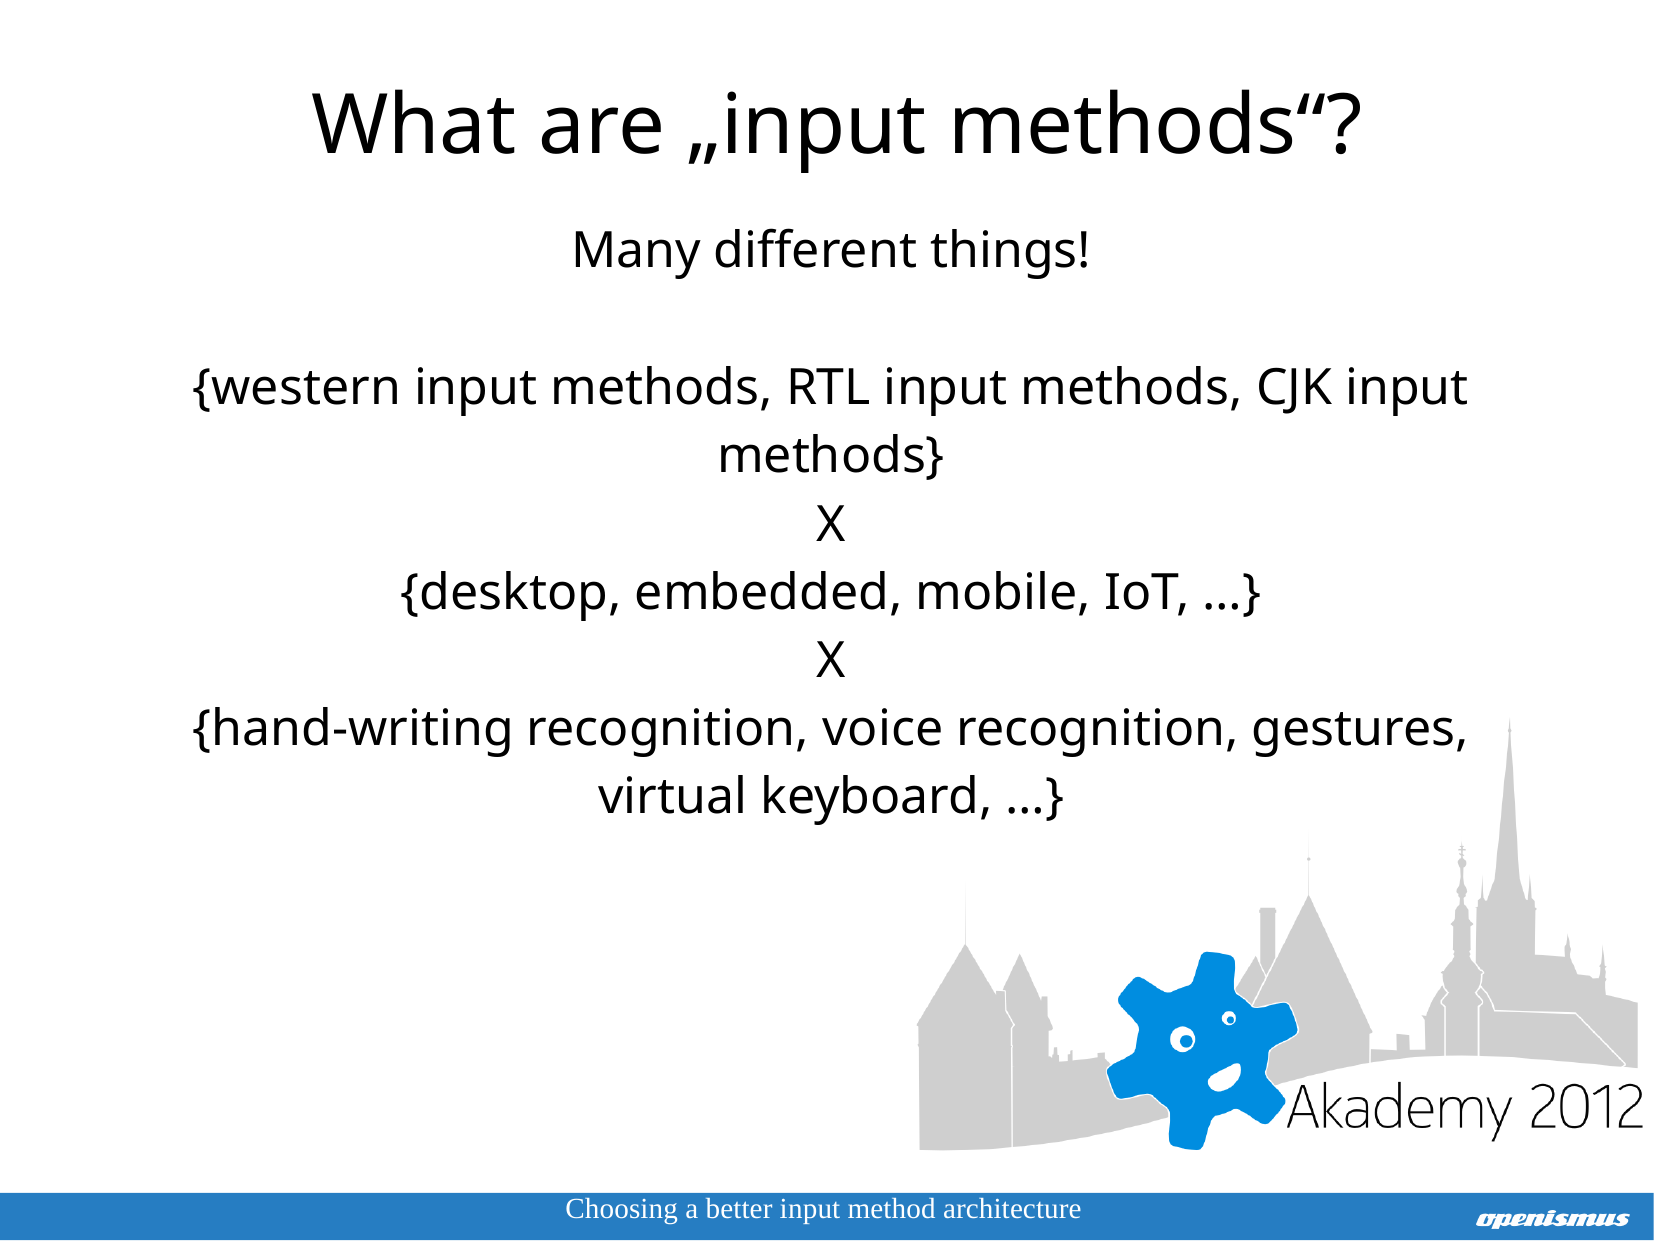

What are „input methods“?
Many different things!
{western input methods, RTL input methods, CJK input methods}
X
{desktop, embedded, mobile, IoT, …}
X
{hand-writing recognition, voice recognition, gestures,
virtual keyboard, …}